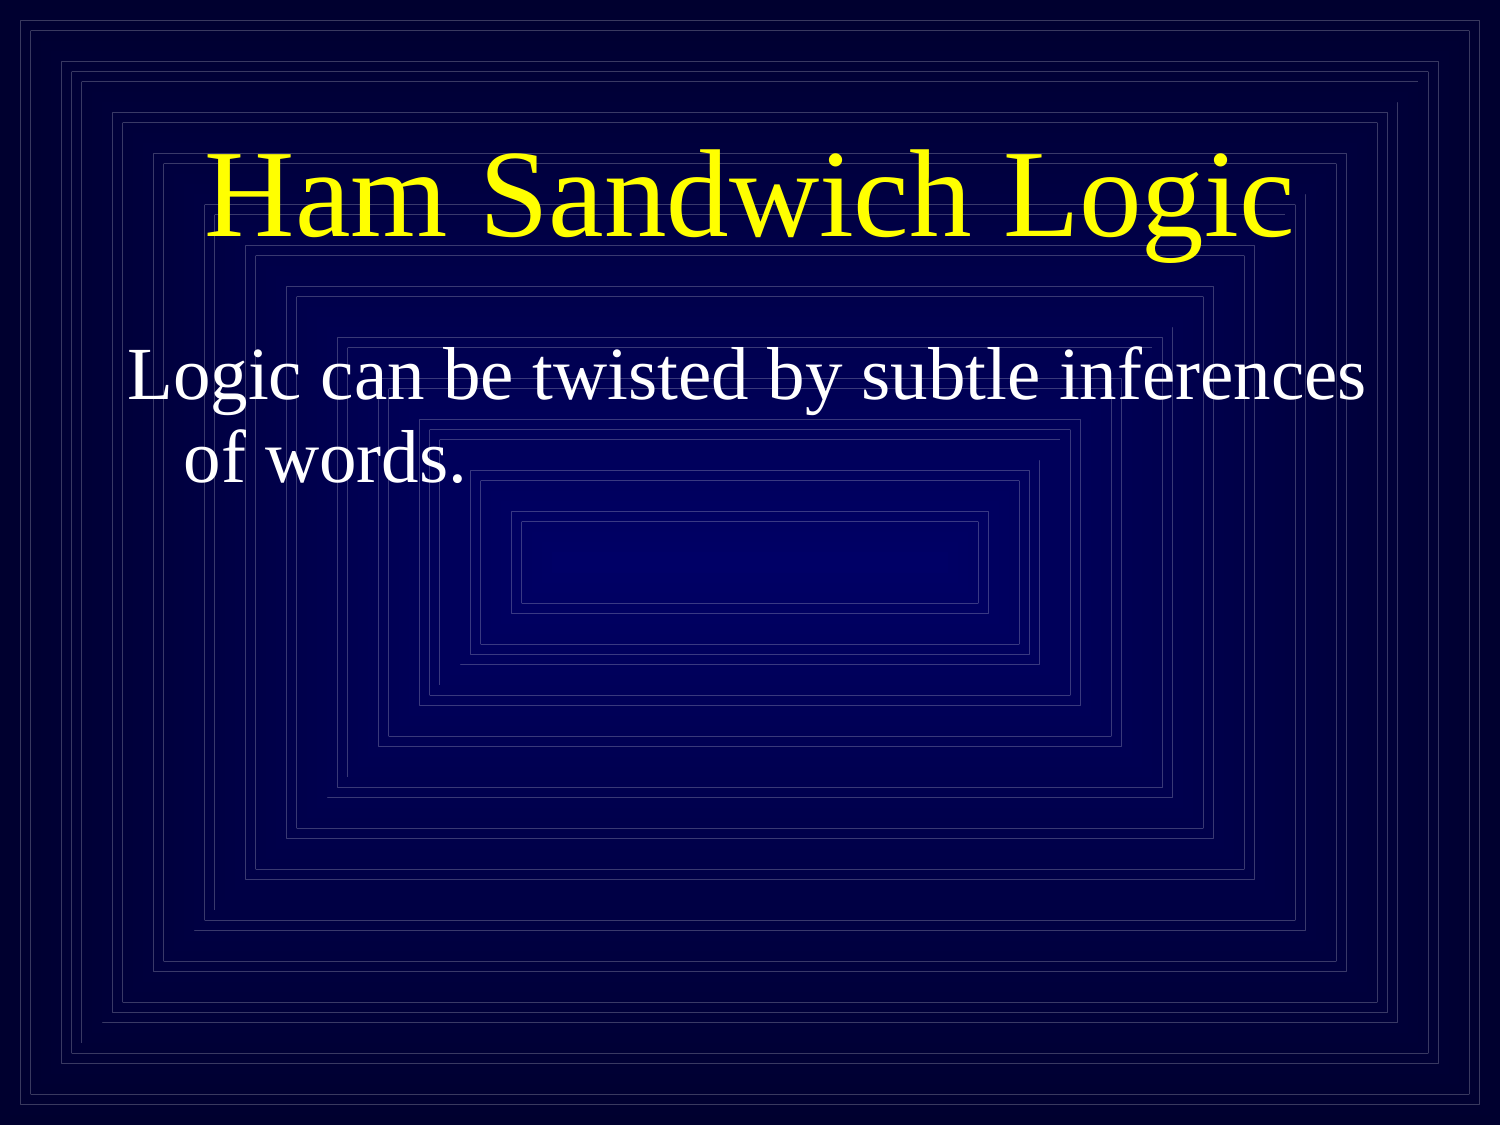

# Ham Sandwich Logic
Logic can be twisted by subtle inferences of words.